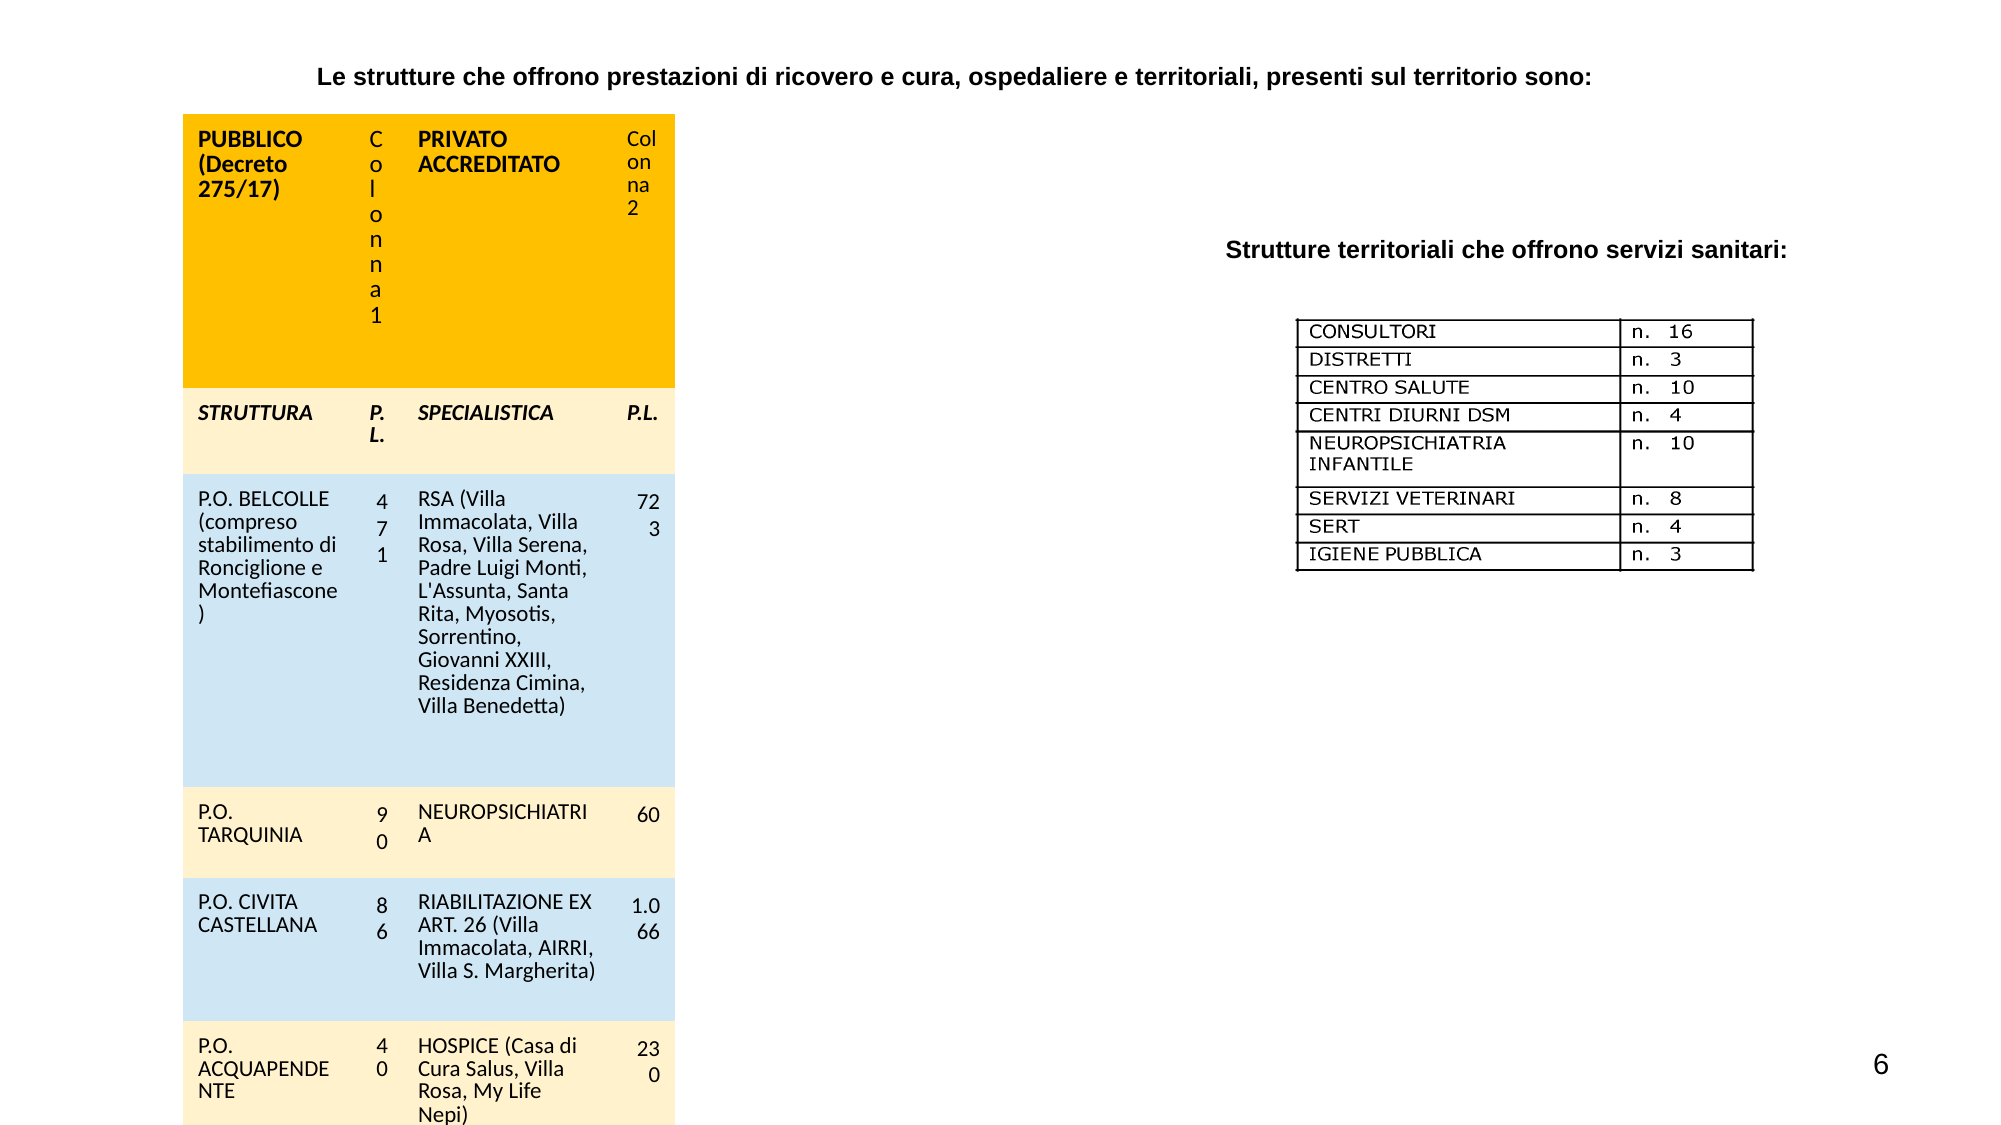

Le strutture che offrono prestazioni di ricovero e cura, ospedaliere e territoriali, presenti sul territorio sono:
| PUBBLICO (Decreto 275/17) | Colonna1 | PRIVATO ACCREDITATO | Colonna2 |
| --- | --- | --- | --- |
| STRUTTURA | P.L. | SPECIALISTICA | P.L. |
| P.O. BELCOLLE (compreso stabilimento di Ronciglione e Montefiascone) | 471 | RSA (Villa Immacolata, Villa Rosa, Villa Serena, Padre Luigi Monti, L'Assunta, Santa Rita, Myosotis, Sorrentino, Giovanni XXIII, Residenza Cimina, Villa Benedetta) | 723 |
| P.O. TARQUINIA | 90 | NEUROPSICHIATRIA | 60 |
| P.O. CIVITA CASTELLANA | 86 | RIABILITAZIONE EX ART. 26 (Villa Immacolata, AIRRI, Villa S. Margherita) | 1.066 |
| P.O. ACQUAPENDENTE | 40 | HOSPICE (Casa di Cura Salus, Villa Rosa, My Life Nepi) | 230 |
| | | RIABILITAZIONE R1 (Villa Immacolata) | 10 |
| | | RICOVERO IN ACUZIE (Casa di Cura Salus, Nuova S. Teresa) | 44 |
| | | LUNGODEGENZA (Villa Immacolata) | 31 |
| | | RICOVERO POST ACUZIE (Villa Immacolata) | 103 |
| TOTALE | 687 | TOTALE | 2267 |
Strutture territoriali che offrono servizi sanitari: